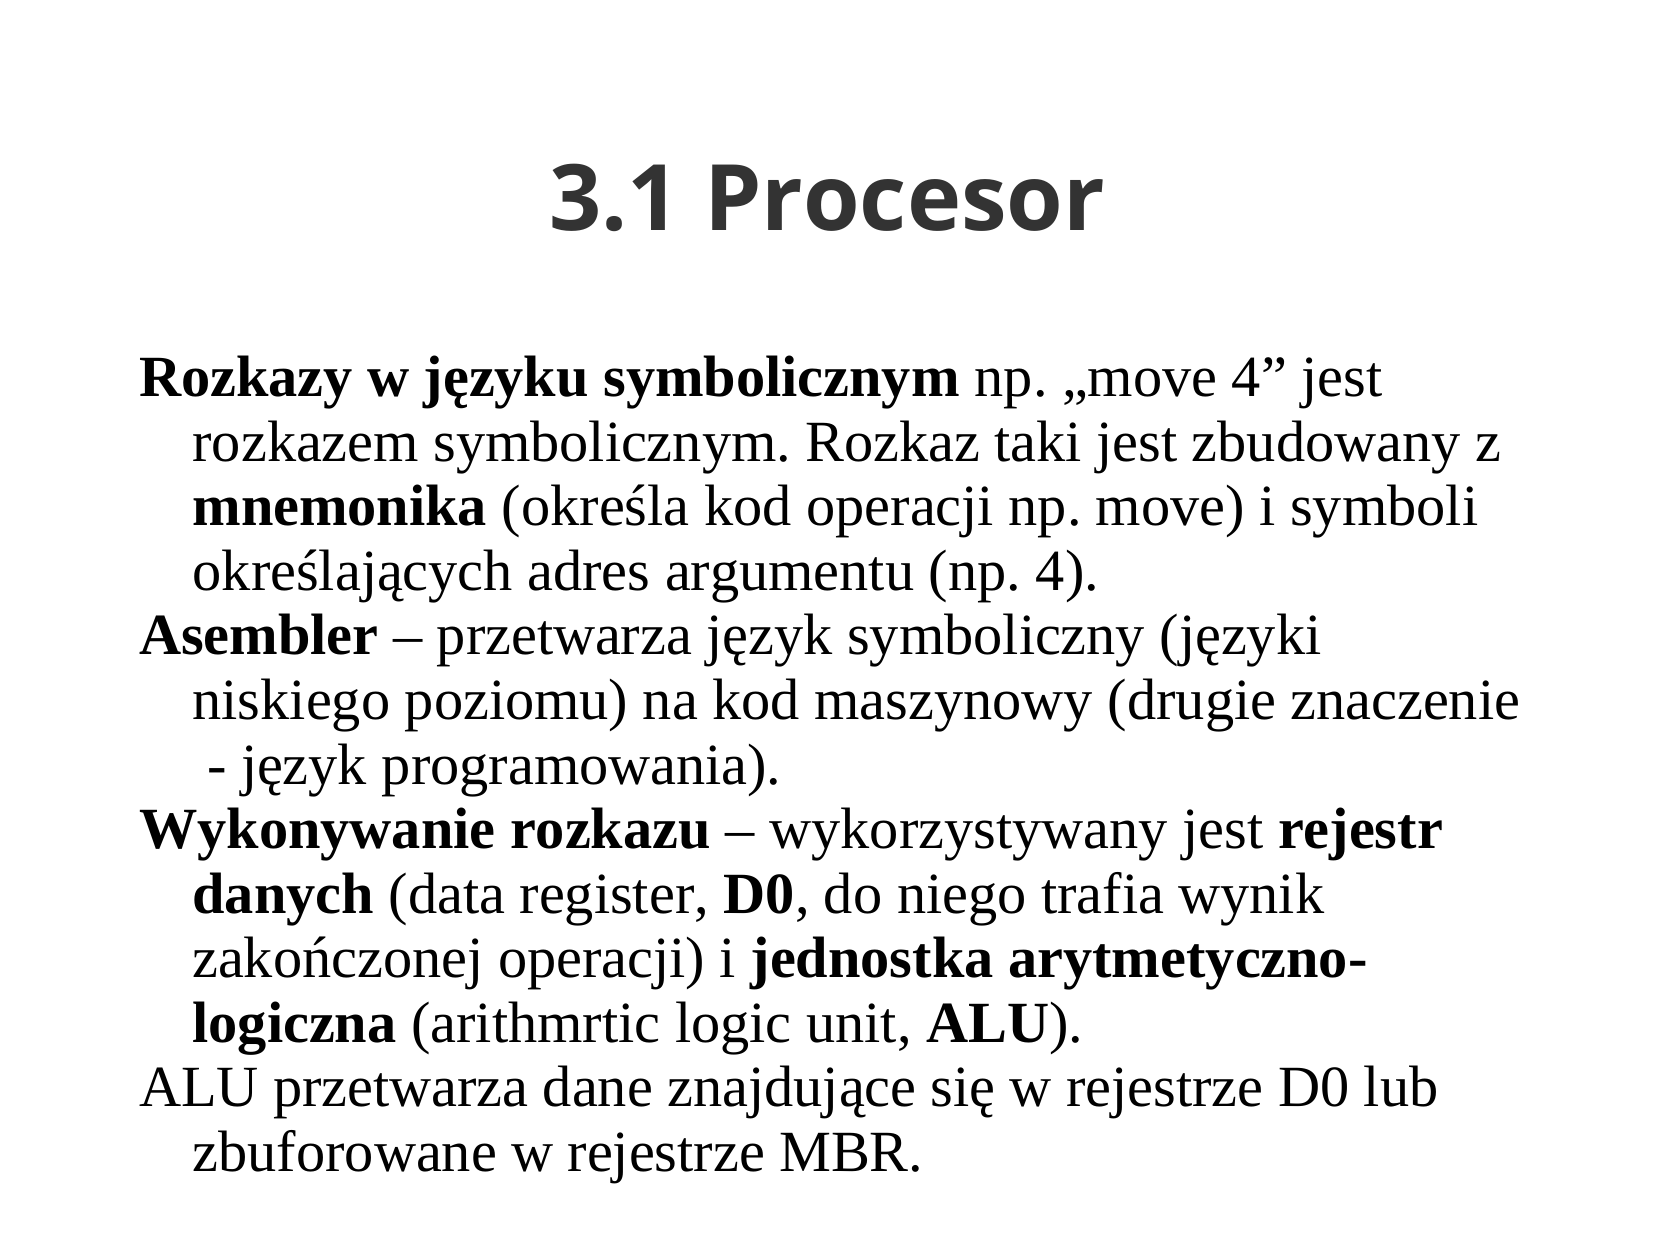

# 3.1 Procesor
Rozkazy w języku symbolicznym np. „move 4” jest rozkazem symbolicznym. Rozkaz taki jest zbudowany z mnemonika (określa kod operacji np. move) i symboli określających adres argumentu (np. 4).
Asembler – przetwarza język symboliczny (języki niskiego poziomu) na kod maszynowy (drugie znaczenie - język programowania).
Wykonywanie rozkazu – wykorzystywany jest rejestr danych (data register, D0, do niego trafia wynik zakończonej operacji) i jednostka arytmetyczno-logiczna (arithmrtic logic unit, ALU).
ALU przetwarza dane znajdujące się w rejestrze D0 lub zbuforowane w rejestrze MBR.